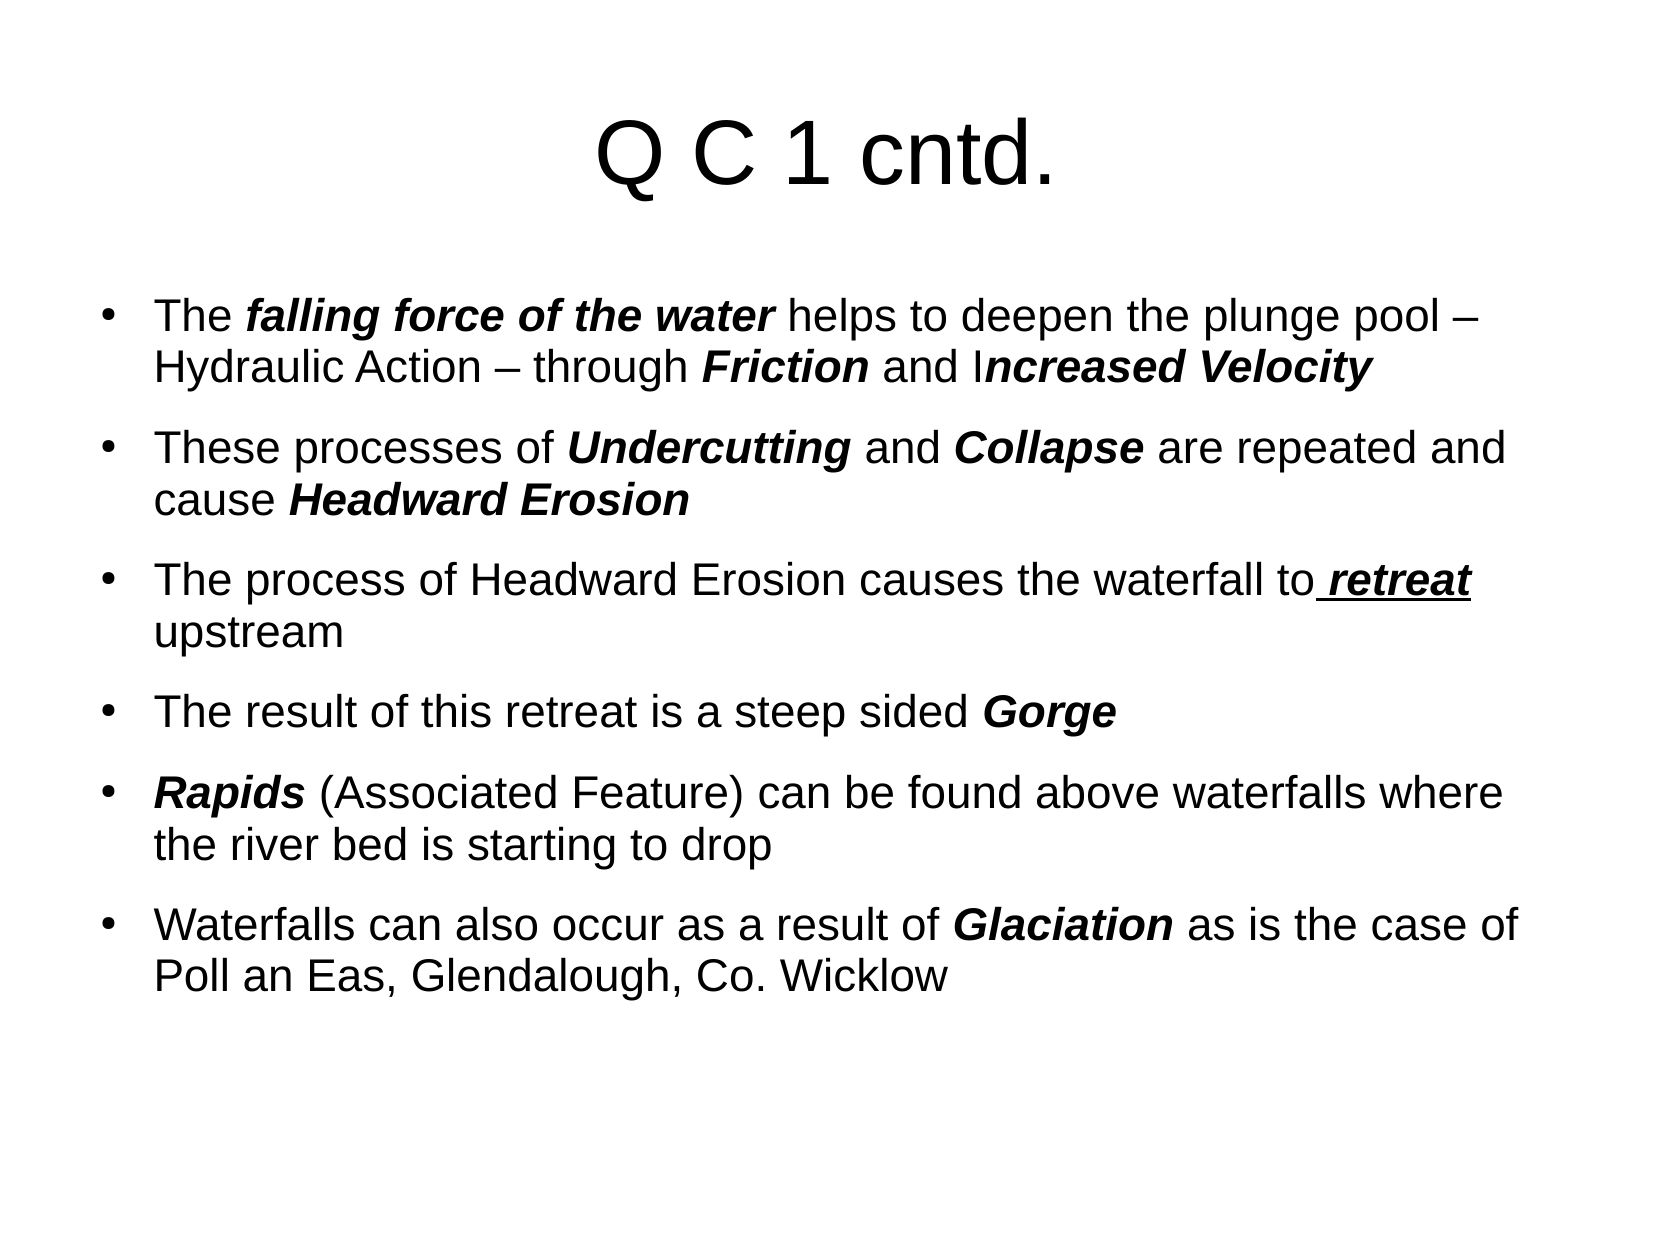

# Q C 1 cntd.
The falling force of the water helps to deepen the plunge pool – Hydraulic Action – through Friction and Increased Velocity
These processes of Undercutting and Collapse are repeated and cause Headward Erosion
The process of Headward Erosion causes the waterfall to retreat upstream
The result of this retreat is a steep sided Gorge
Rapids (Associated Feature) can be found above waterfalls where the river bed is starting to drop
Waterfalls can also occur as a result of Glaciation as is the case of Poll an Eas, Glendalough, Co. Wicklow